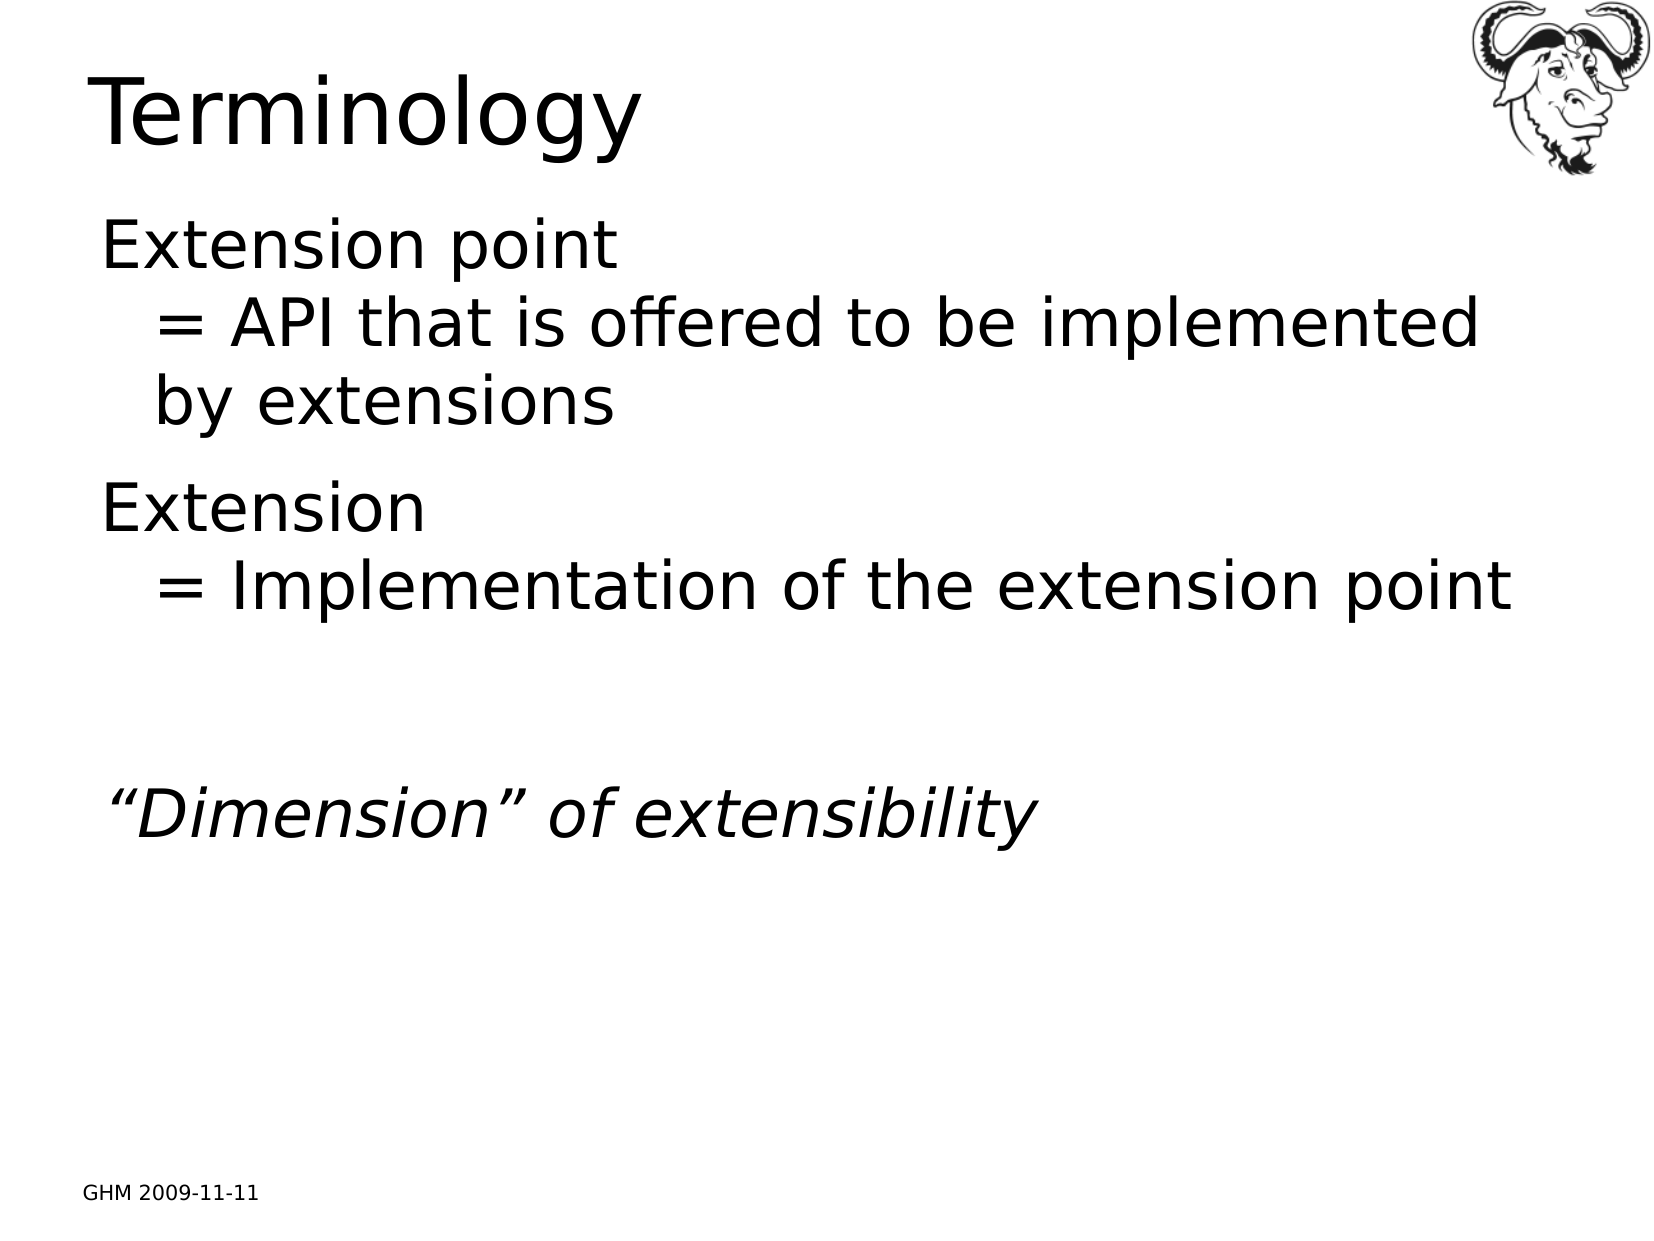

# Terminology
Extension point
= API that is offered to be implemented by extensions
Extension
= Implementation of the extension point
“Dimension” of extensibility